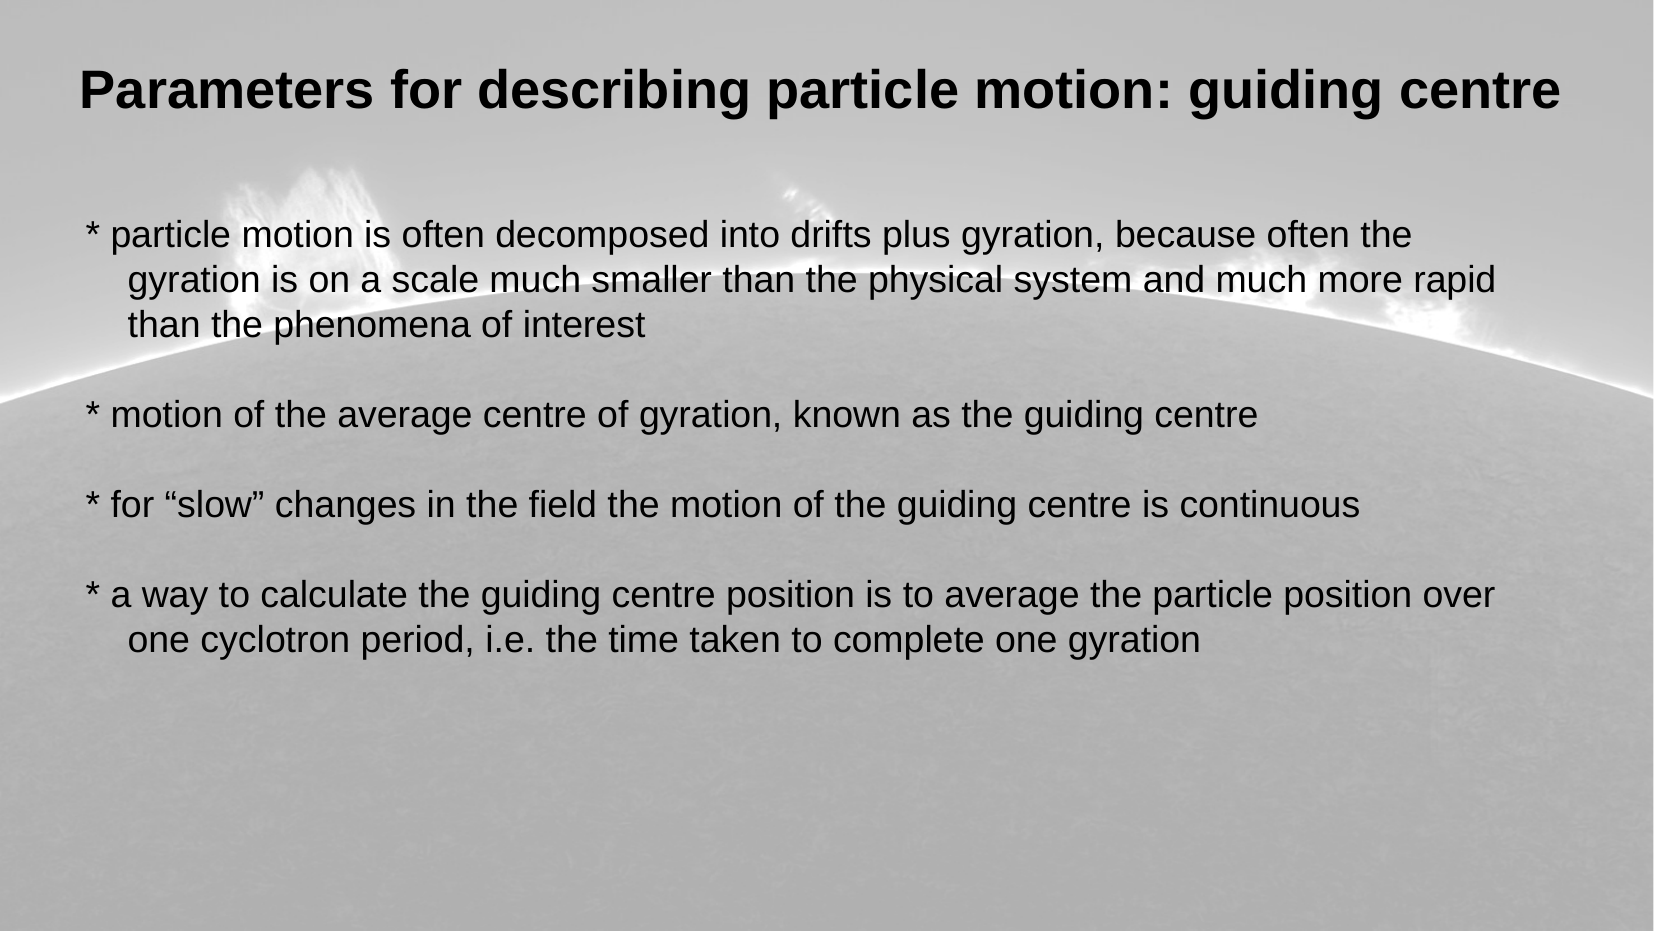

Parameters for describing particle motion: guiding centre
* particle motion is often decomposed into drifts plus gyration, because often the
 gyration is on a scale much smaller than the physical system and much more rapid
 than the phenomena of interest
* motion of the average centre of gyration, known as the guiding centre
* for “slow” changes in the field the motion of the guiding centre is continuous
* a way to calculate the guiding centre position is to average the particle position over
 one cyclotron period, i.e. the time taken to complete one gyration